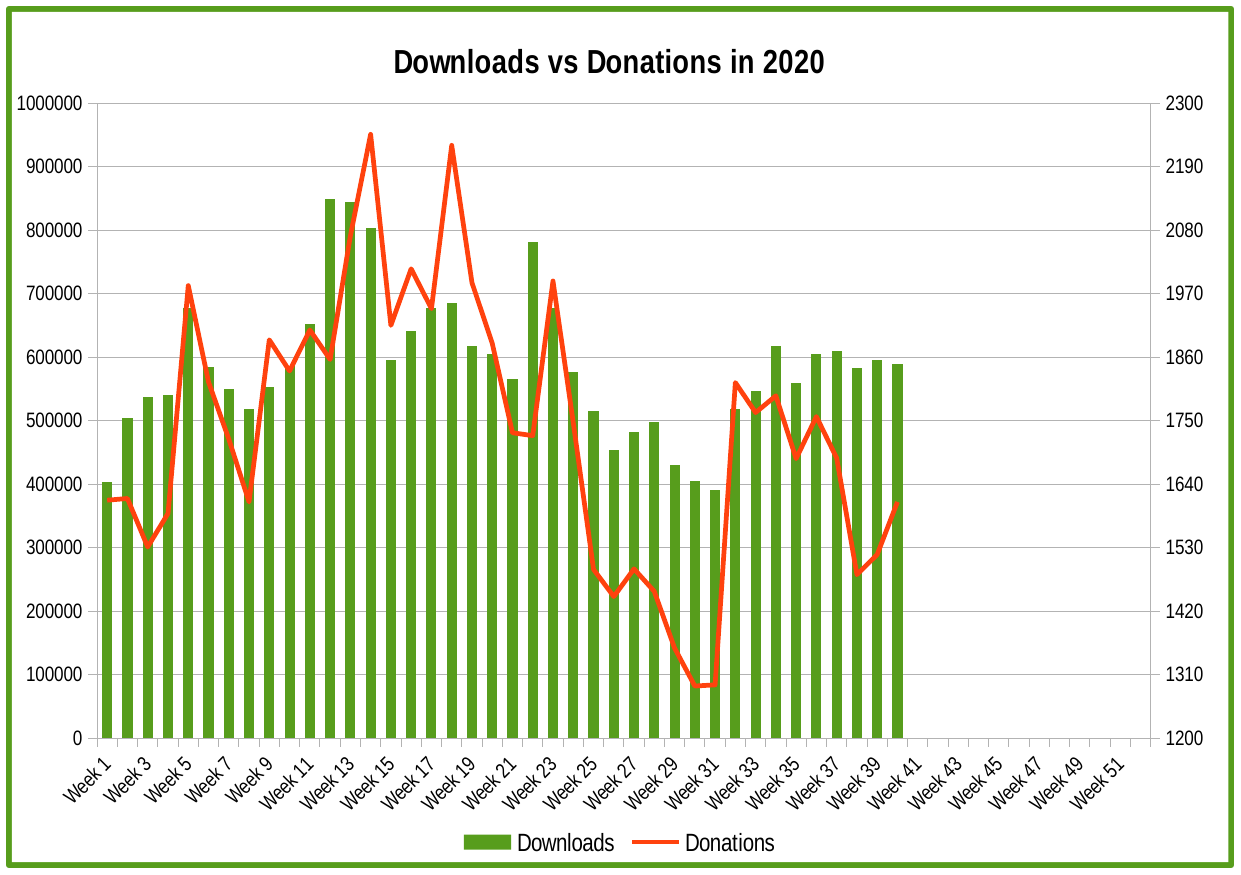

### Chart: Downloads vs Donations in 2020
| Category | Downloads | Donations |
|---|---|---|
| Week 1 | 403075.0 | 1612.0 |
| Week 2 | 504619.0 | 1615.0 |
| Week 3 | 537449.0 | 1531.0 |
| Week 4 | 541051.0 | 1589.0 |
| Week 5 | 678229.0 | 1984.0 |
| Week 6 | 584015.0 | 1817.0 |
| Week 7 | 550434.0 | 1718.0 |
| Week 8 | 518084.0 | 1609.0 |
| Week 9 | 553351.0 | 1890.0 |
| Week 10 | 585757.0 | 1836.0 |
| Week 11 | 652702.0 | 1907.0 |
| Week 12 | 849813.0 | 1856.0 |
| Week 13 | 844233.0 | 2070.0 |
| Week 14 | 803414.0 | 2246.0 |
| Week 15 | 595696.0 | 1915.0 |
| Week 16 | 641413.0 | 2013.0 |
| Week 17 | 677165.0 | 1944.0 |
| Week 18 | 685844.0 | 2227.0 |
| Week 19 | 617613.0 | 1989.0 |
| Week 20 | 604416.0 | 1884.0 |
| Week 21 | 565900.0 | 1729.0 |
| Week 22 | 780885.0 | 1724.0 |
| Week 23 | 676658.0 | 1992.0 |
| Week 24 | 577369.0 | 1746.0 |
| Week 25 | 515790.0 | 1492.0 |
| Week 26 | 454317.0 | 1445.0 |
| Week 27 | 482000.0 | 1493.0 |
| Week 28 | 497584.0 | 1454.0 |
| Week 29 | 430712.0 | 1356.0 |
| Week 30 | 404820.0 | 1290.0 |
| Week 31 | 389984.0 | 1292.0 |
| Week 32 | 518084.0 | 1816.0 |
| Week 33 | 546119.0 | 1764.0 |
| Week 34 | 617160.0 | 1793.0 |
| Week 35 | 559212.0 | 1684.0 |
| Week 36 | 604497.0 | 1757.0 |
| Week 37 | 610009.0 | 1685.0 |
| Week 38 | 582700.0 | 1483.0 |
| Week 39 | 594843.0 | 1518.0 |
| Week 40 | 588902.0 | 1609.0 |
| Week 41 | None | None |
| Week 42 | None | None |
| Week 43 | None | None |
| Week 44 | None | None |
| Week 45 | None | None |
| Week 46 | None | None |
| Week 47 | None | None |
| Week 48 | None | None |
| Week 49 | None | None |
| Week 50 | None | None |
| Week 51 | None | None |
| Week 52 | None | None |